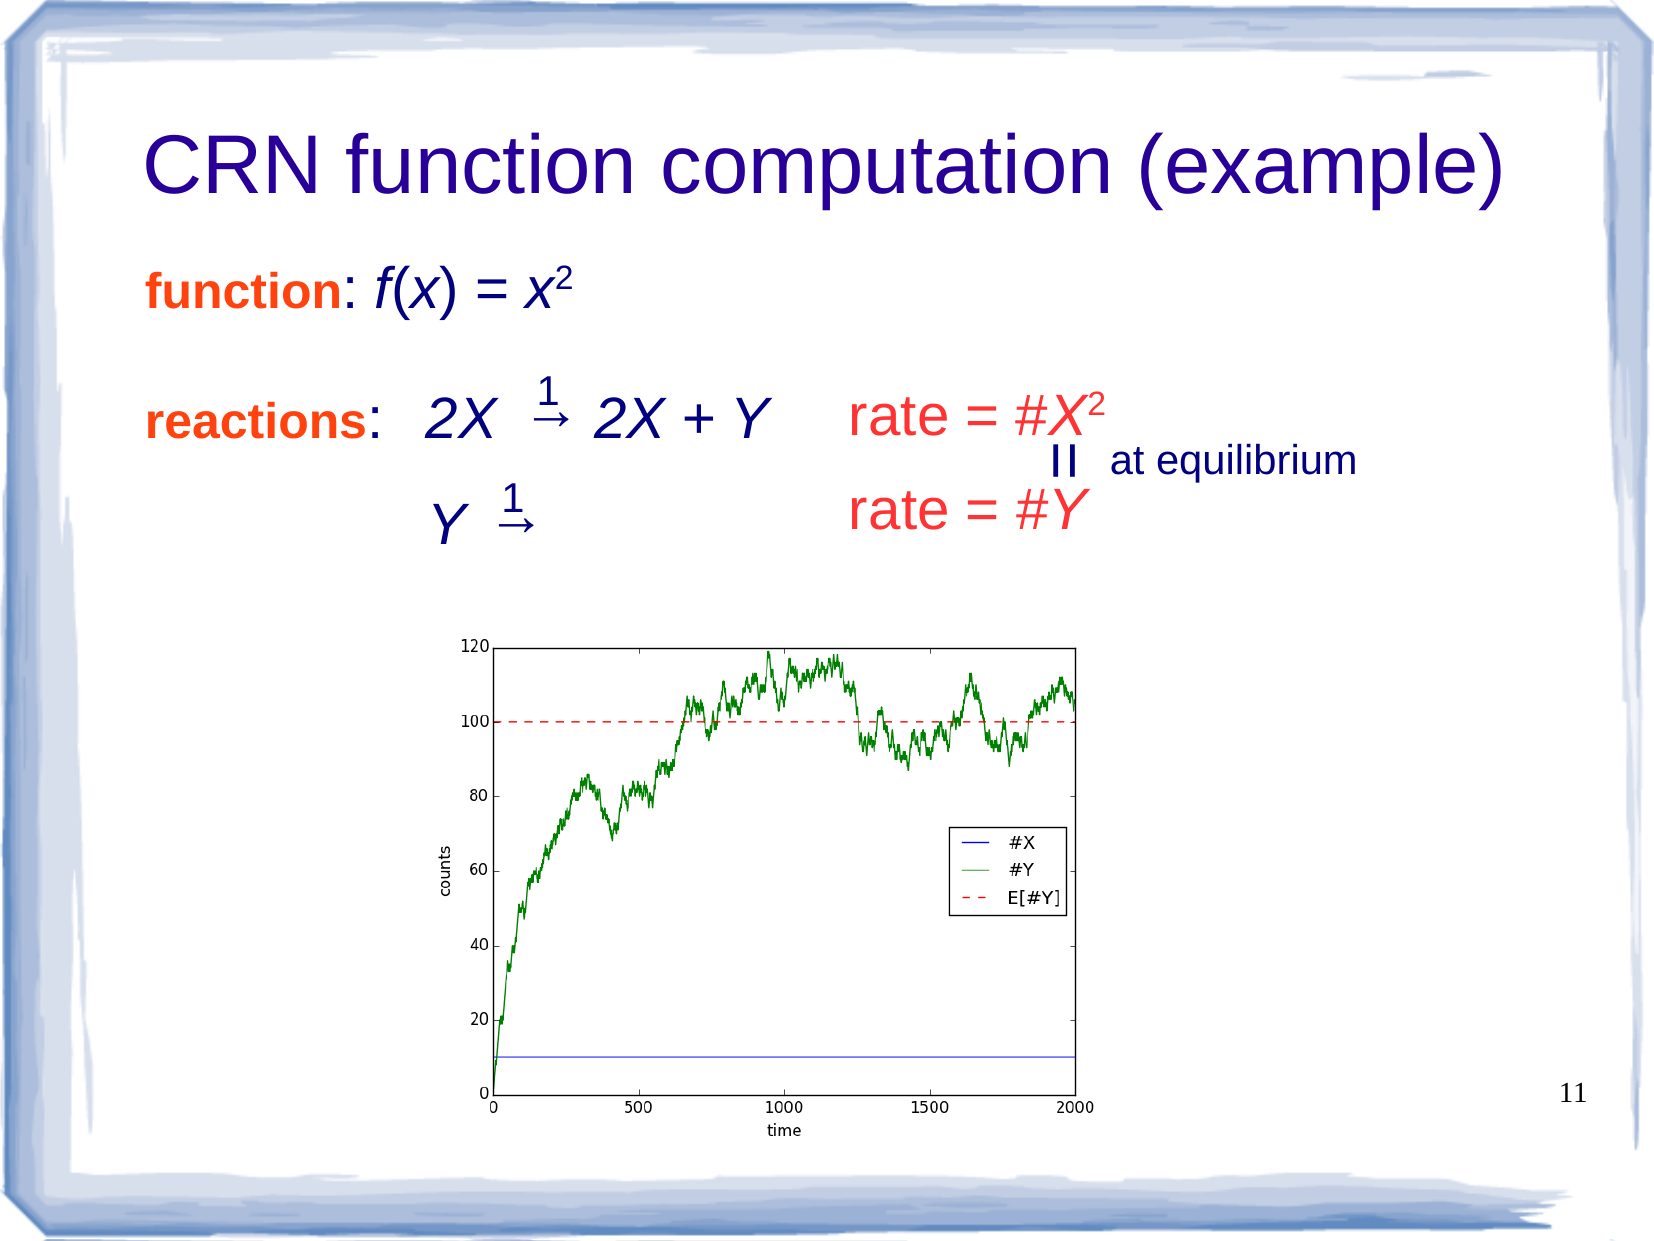

# CRN function computation (example)
function: f(x) = x2
1
→
reactions:
2X 2X + Y
1
→
Y
rate = #X2
=
at equilibrium
rate = #Y
11